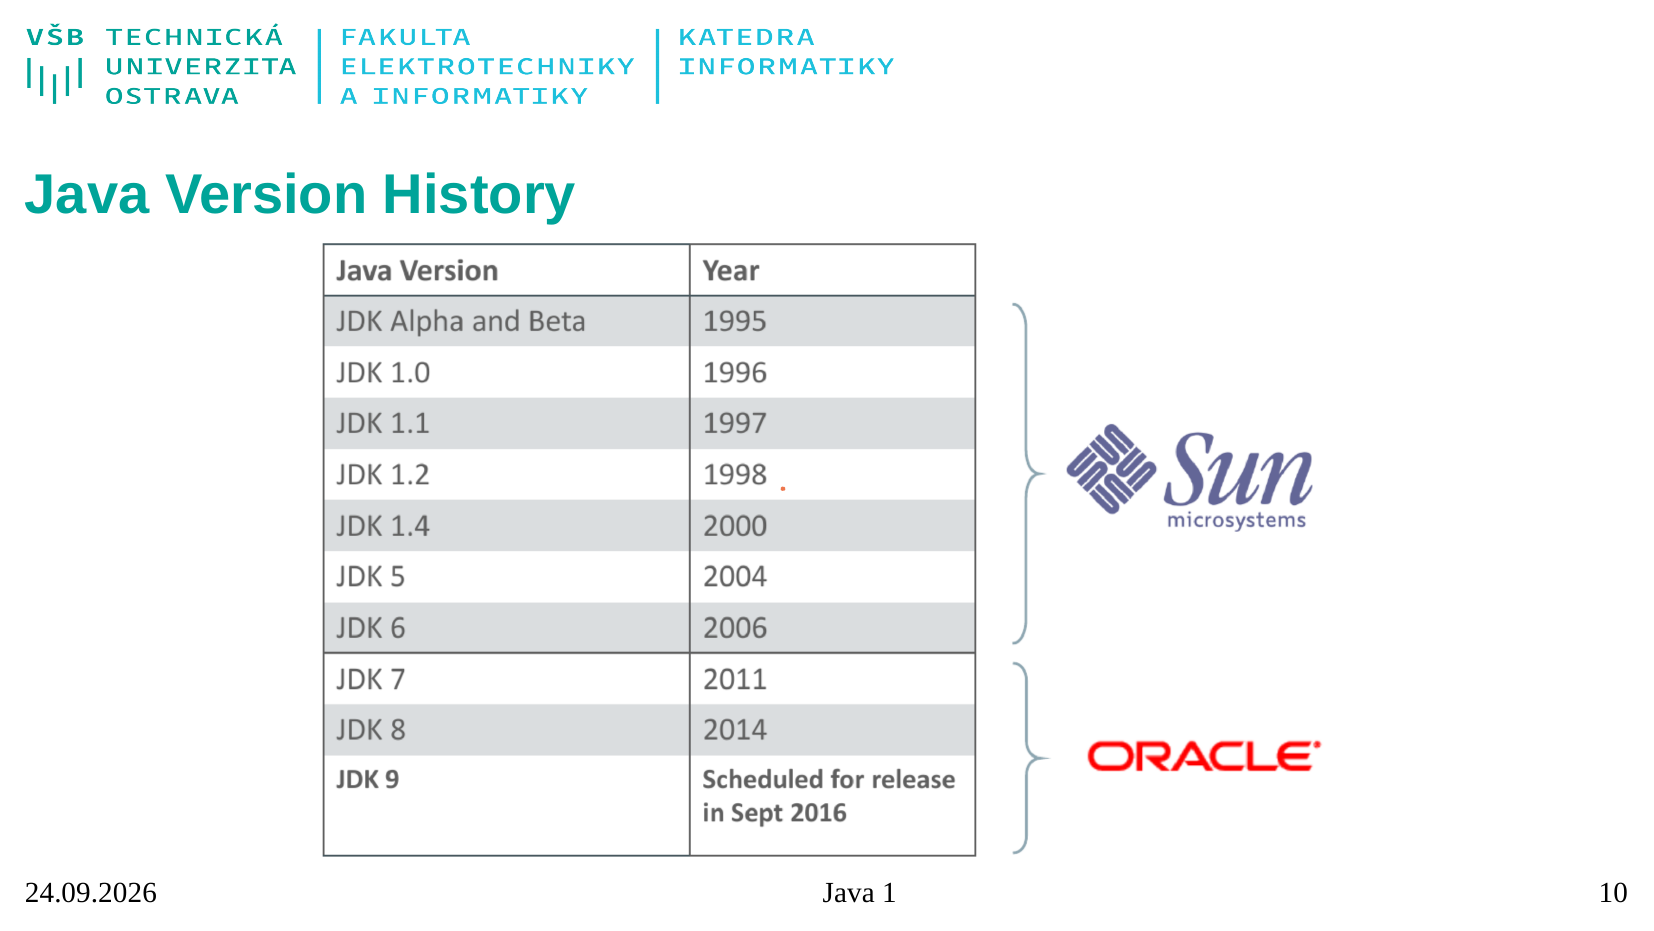

# Java Version History
Java 1
10